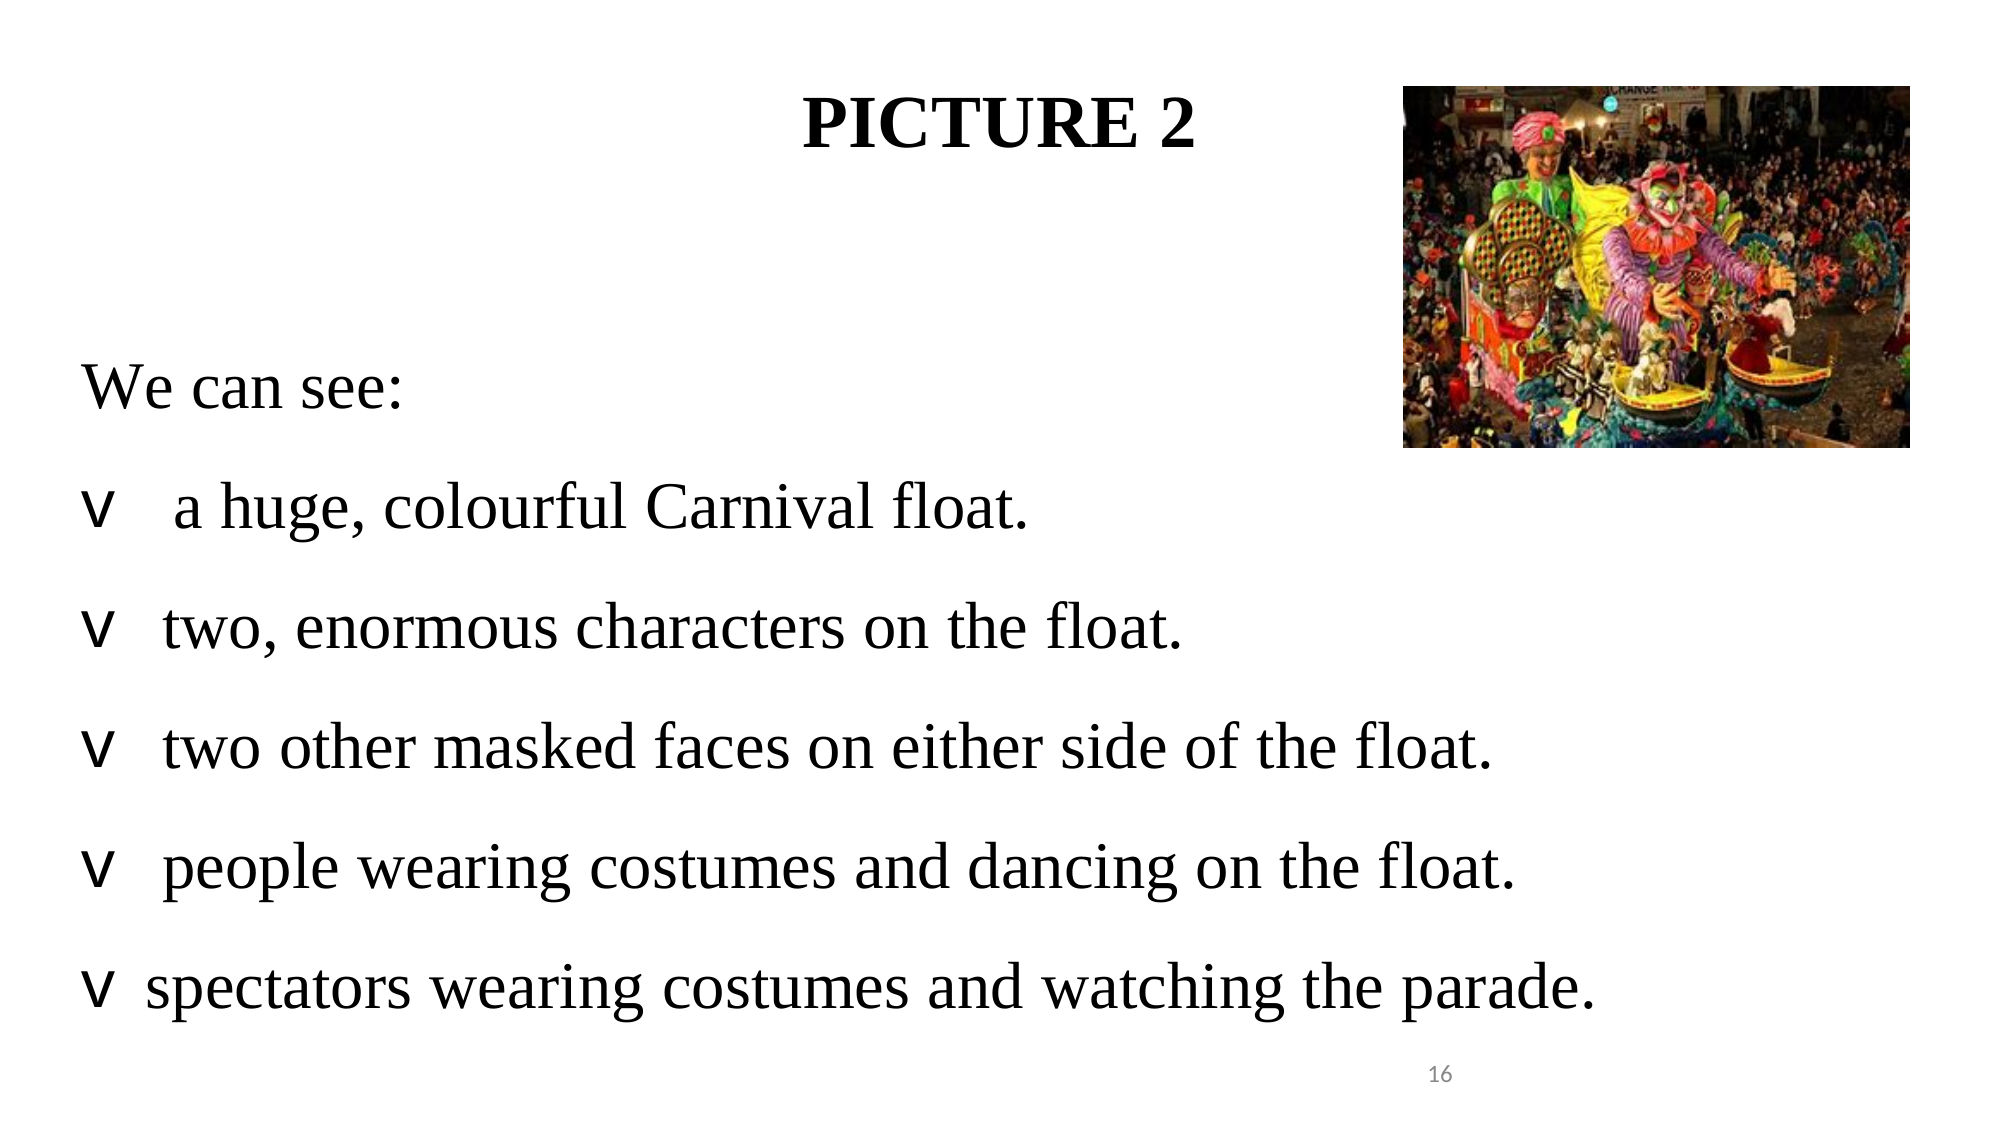

PICTURE 2
We can see:
 a huge, colourful Carnival float.
 two, enormous characters on the float.
 two other masked faces on either side of the float.
 people wearing costumes and dancing on the float.
 spectators wearing costumes and watching the parade.